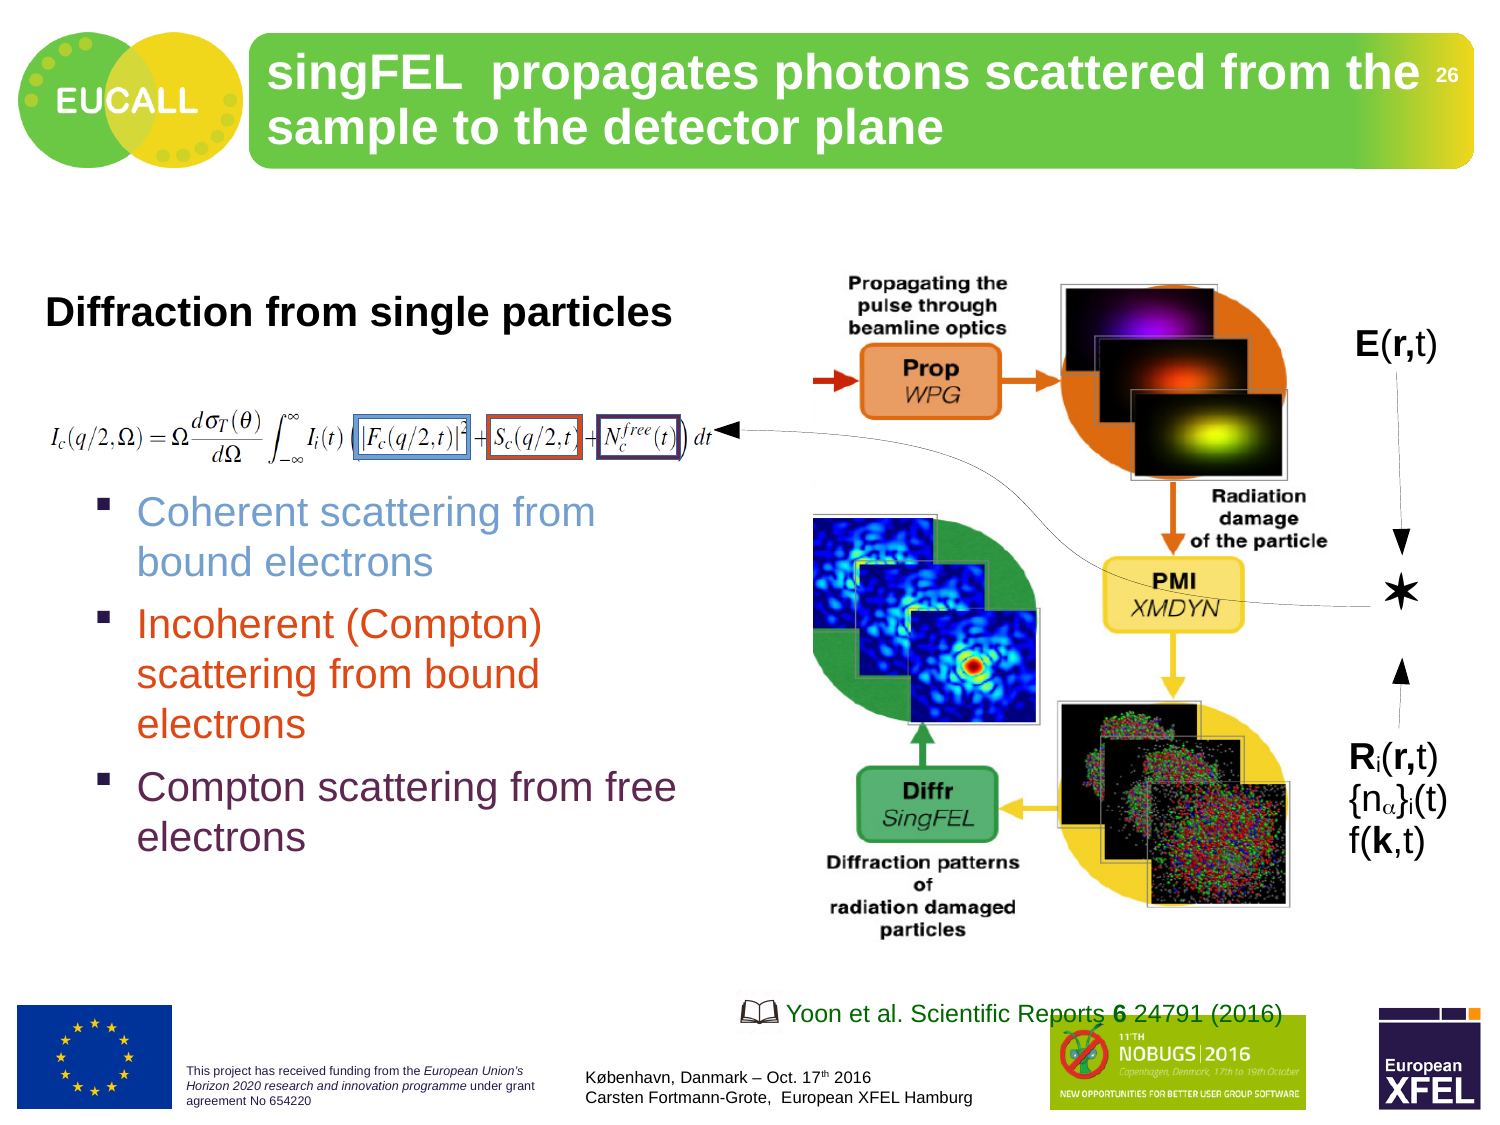

# singFEL propagates photons scattered from the sample to the detector plane
Diffraction from single particles
Coherent scattering from bound electrons
Incoherent (Compton) scattering from bound electrons
Compton scattering from free electrons
E(r,t)
*
Ri(r,t)
{na}i(t)
f(k,t)
 Yoon et al. Scientific Reports 6 24791 (2016)